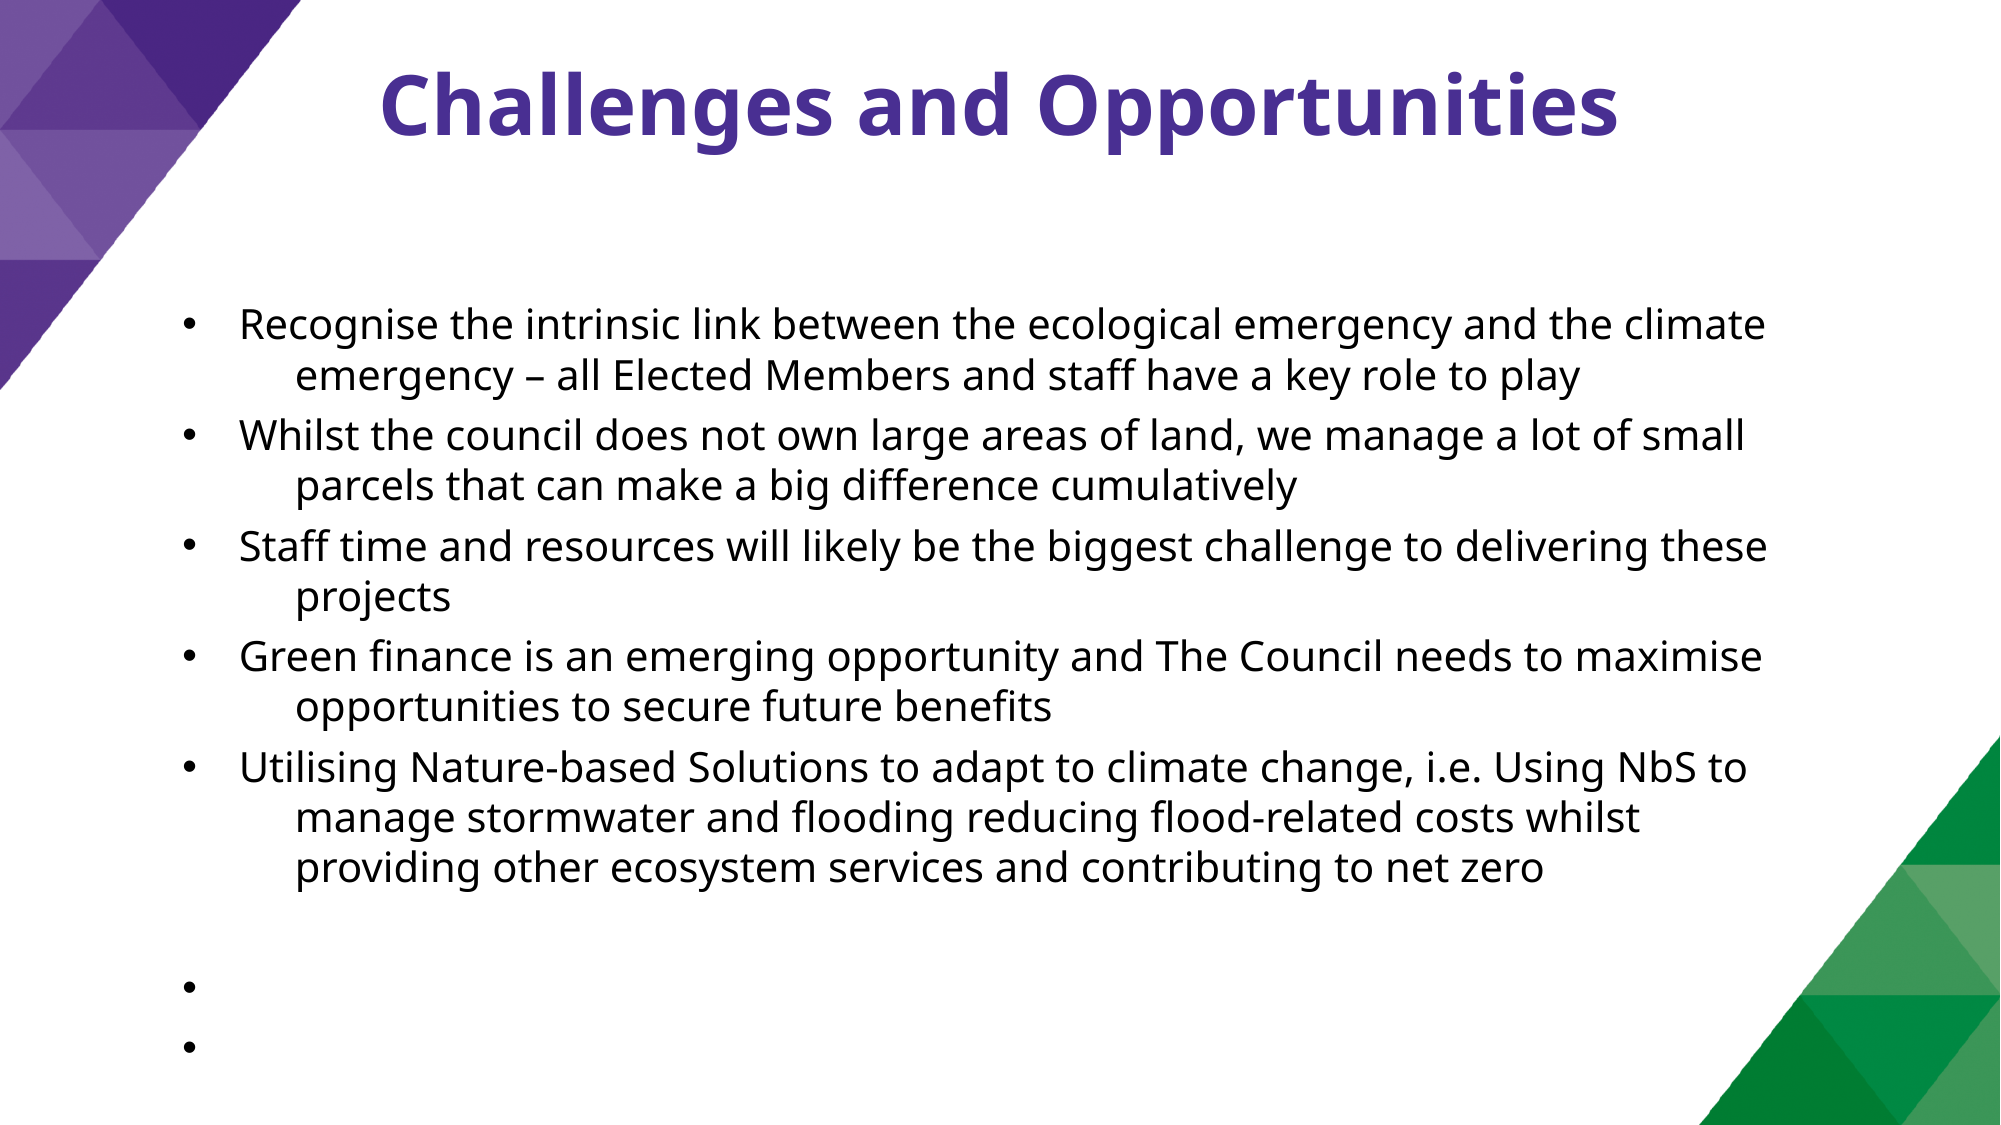

# Challenges and Opportunities
Recognise the intrinsic link between the ecological emergency and the climate emergency – all Elected Members and staff have a key role to play
Whilst the council does not own large areas of land, we manage a lot of small parcels that can make a big difference cumulatively
Staff time and resources will likely be the biggest challenge to delivering these projects
Green finance is an emerging opportunity and The Council needs to maximise opportunities to secure future benefits
Utilising Nature-based Solutions to adapt to climate change, i.e. Using NbS to manage stormwater and flooding reducing flood-related costs whilst providing other ecosystem services and contributing to net zero